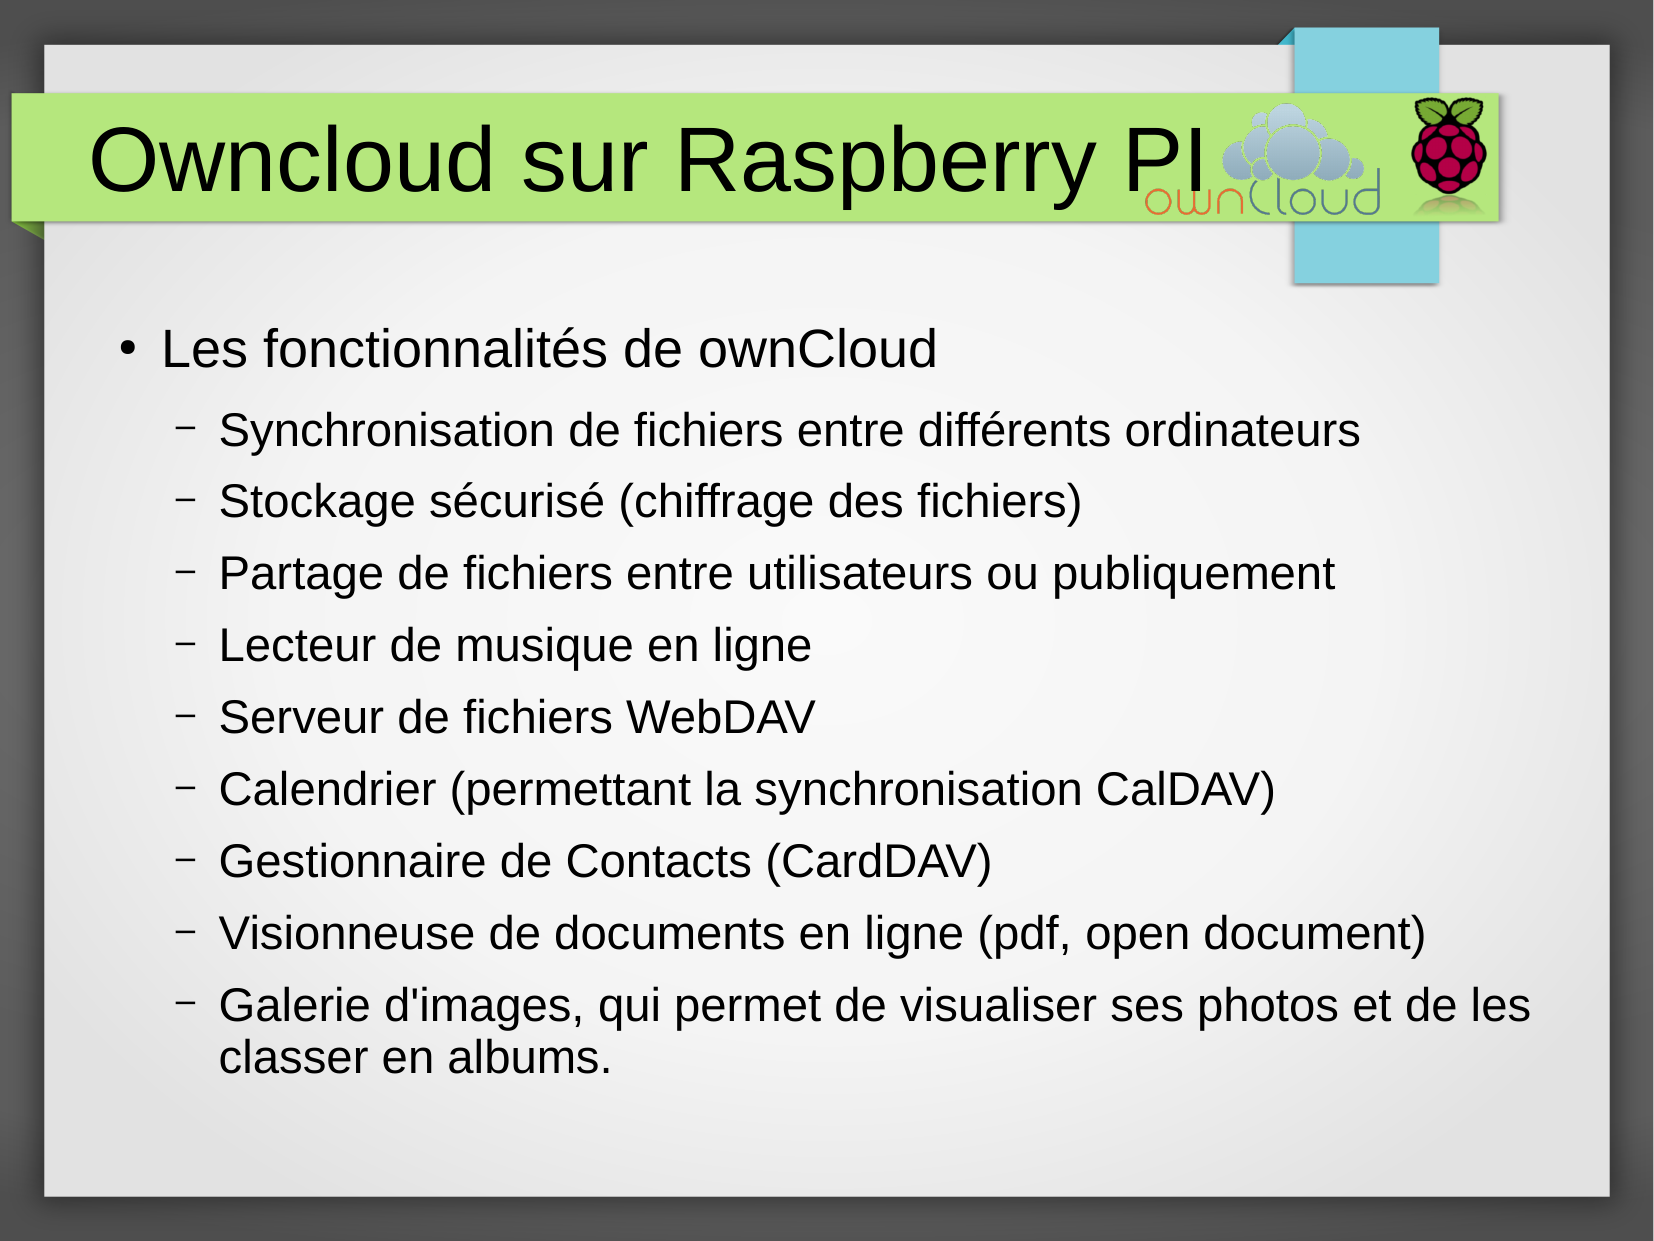

# Owncloud sur Raspberry PI
Les fonctionnalités de ownCloud
Synchronisation de fichiers entre différents ordinateurs
Stockage sécurisé (chiffrage des fichiers)
Partage de fichiers entre utilisateurs ou publiquement
Lecteur de musique en ligne
Serveur de fichiers WebDAV
Calendrier (permettant la synchronisation CalDAV)
Gestionnaire de Contacts (CardDAV)
Visionneuse de documents en ligne (pdf, open document)
Galerie d'images, qui permet de visualiser ses photos et de les classer en albums.